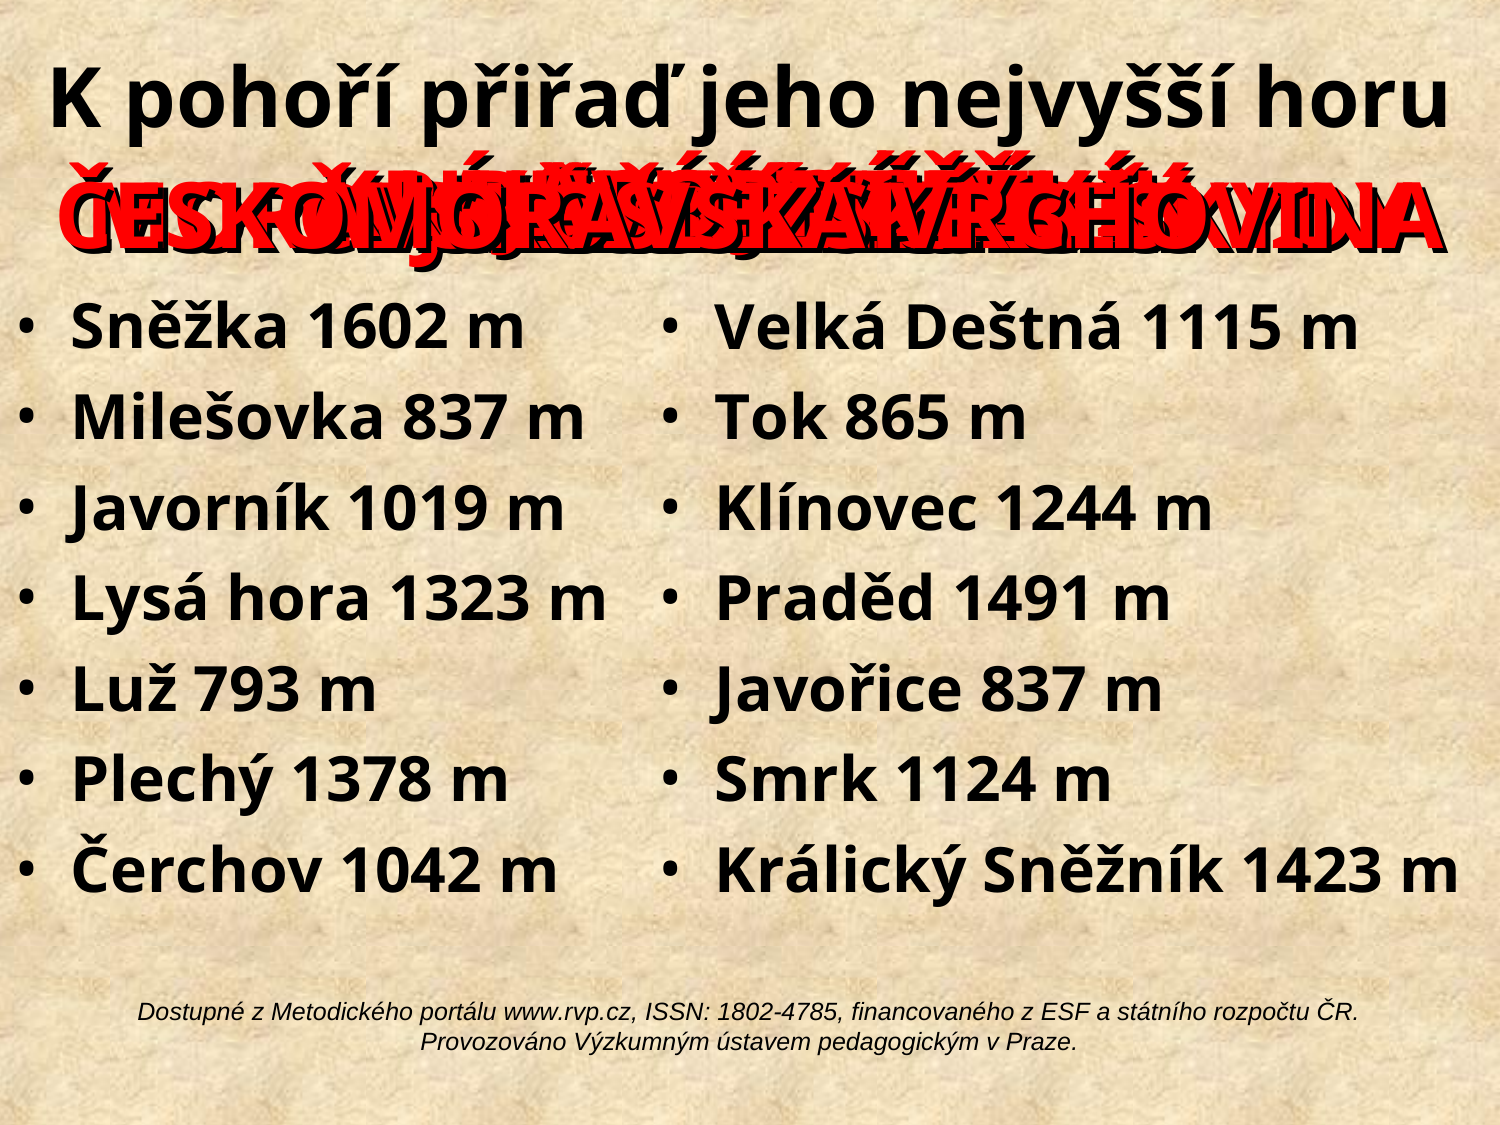

# K pohoří přiřaď jeho nejvyšší horu
KRKONOŠE
HRUBÝ JESENÍK
KRÁLICKÝ SNĚŽNÍK
JAVORNÍKY
MORAVSKOSLEZSKÉ BESKYDY
ČESKOMORAVSKÁ VRCHOVINA
ČESKÉ STŘEDOHOŘÍ
LUŽICKÉ HORY
ČESKÝ LES
JIZERSKÉ HORY
ORLICKÉ HORY
BRDY
KRUŠNÉ HORY
ŠUMAVA
Sněžka 1602 m
Milešovka 837 m
Javorník 1019 m
Lysá hora 1323 m
Luž 793 m
Plechý 1378 m
Čerchov 1042 m
Velká Deštná 1115 m
Tok 865 m
Klínovec 1244 m
Praděd 1491 m
Javořice 837 m
Smrk 1124 m
Králický Sněžník 1423 m
Dostupné z Metodického portálu www.rvp.cz, ISSN: 1802-4785, financovaného z ESF a státního rozpočtu ČR. Provozováno Výzkumným ústavem pedagogickým v Praze.